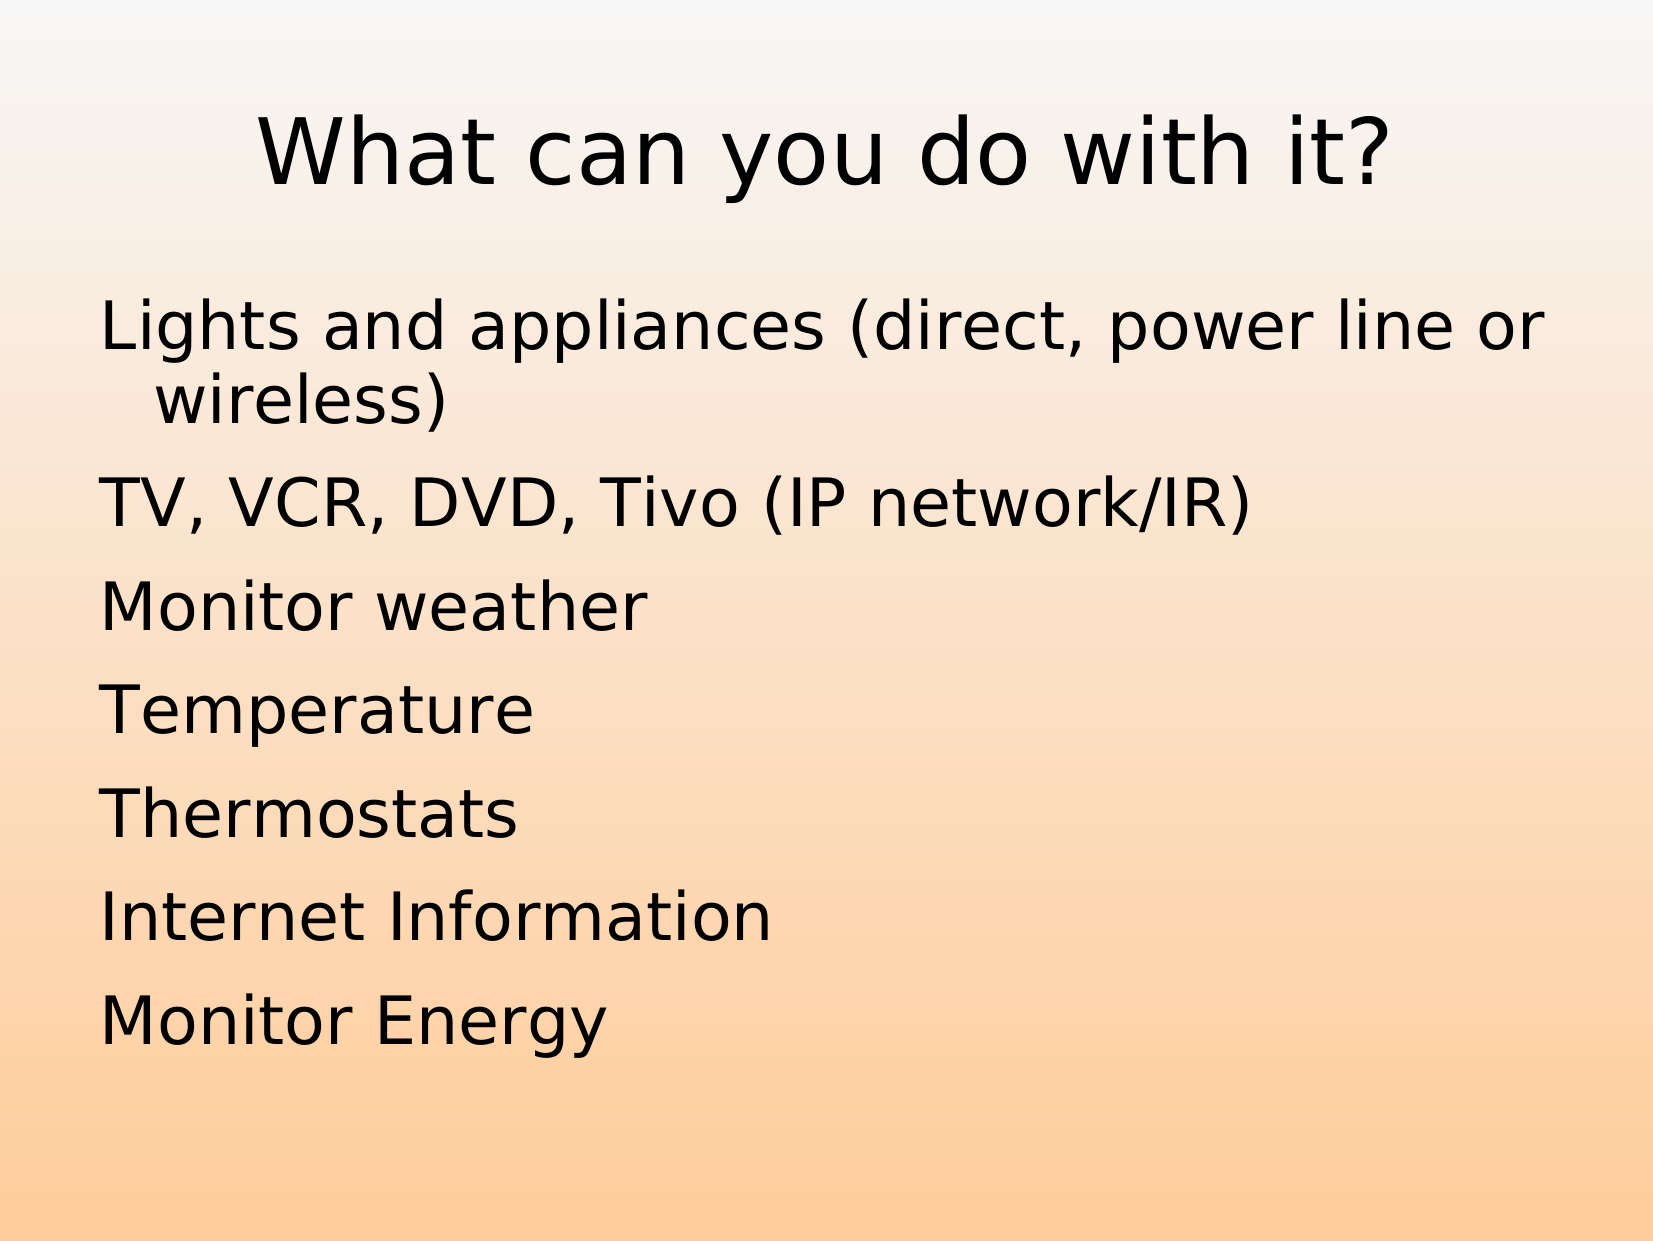

# What can you do with it?
Lights and appliances (direct, power line or wireless)‏
TV, VCR, DVD, Tivo (IP network/IR)‏
Monitor weather
Temperature
Thermostats
Internet Information
Monitor Energy